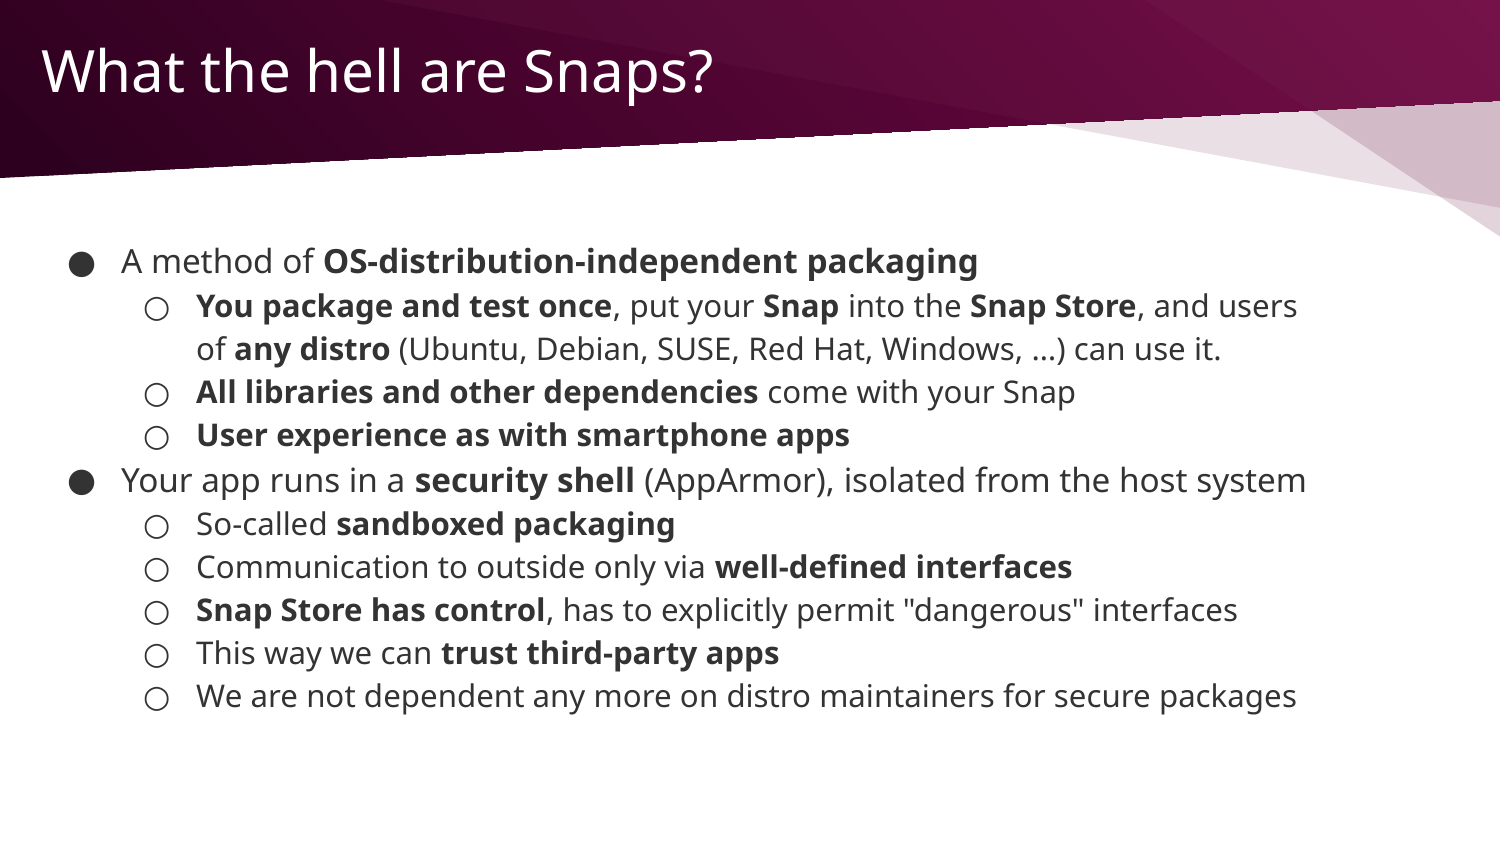

What the hell are Snaps?
# A method of OS-distribution-independent packaging
You package and test once, put your Snap into the Snap Store, and users of any distro (Ubuntu, Debian, SUSE, Red Hat, Windows, …) can use it.
All libraries and other dependencies come with your Snap
User experience as with smartphone apps
Your app runs in a security shell (AppArmor), isolated from the host system
So-called sandboxed packaging
Communication to outside only via well-defined interfaces
Snap Store has control, has to explicitly permit "dangerous" interfaces
This way we can trust third-party apps
We are not dependent any more on distro maintainers for secure packages